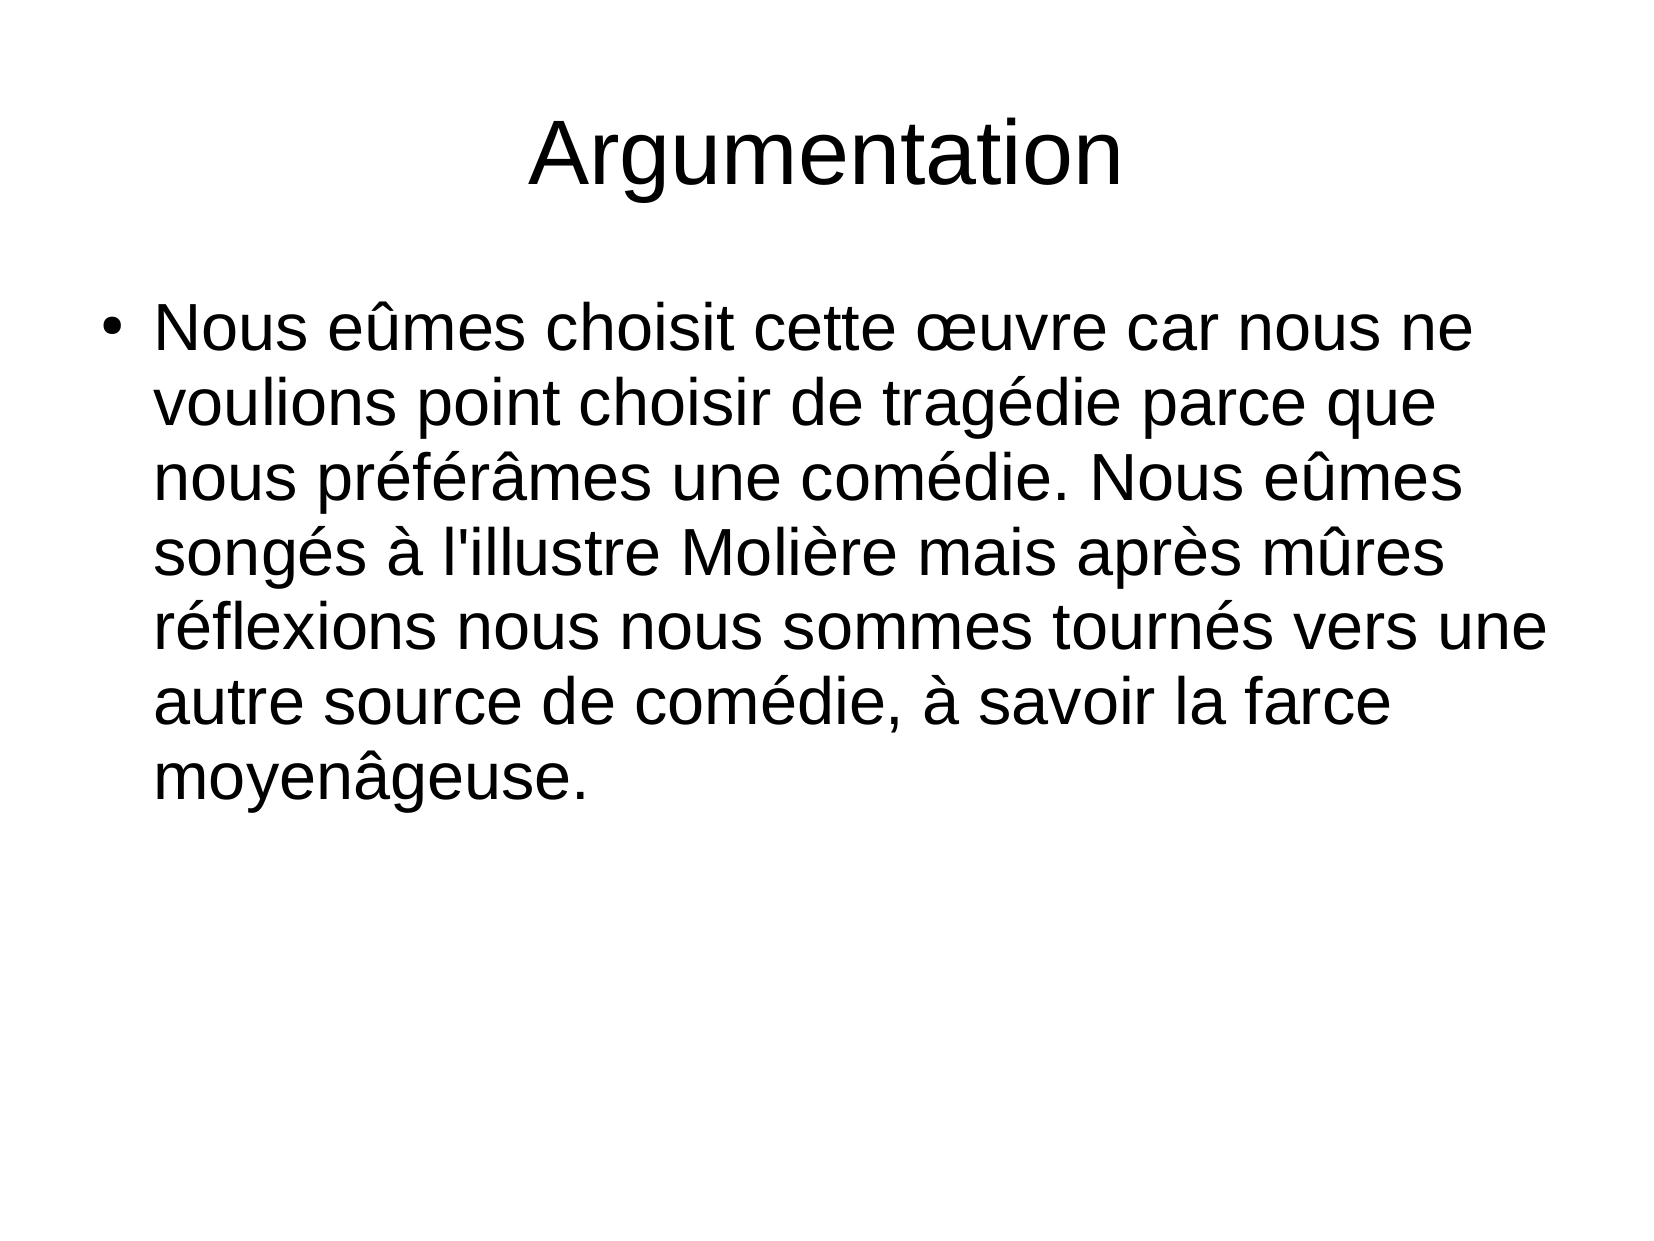

# Argumentation
Nous eûmes choisit cette œuvre car nous ne voulions point choisir de tragédie parce que nous préférâmes une comédie. Nous eûmes songés à l'illustre Molière mais après mûres réflexions nous nous sommes tournés vers une autre source de comédie, à savoir la farce moyenâgeuse.